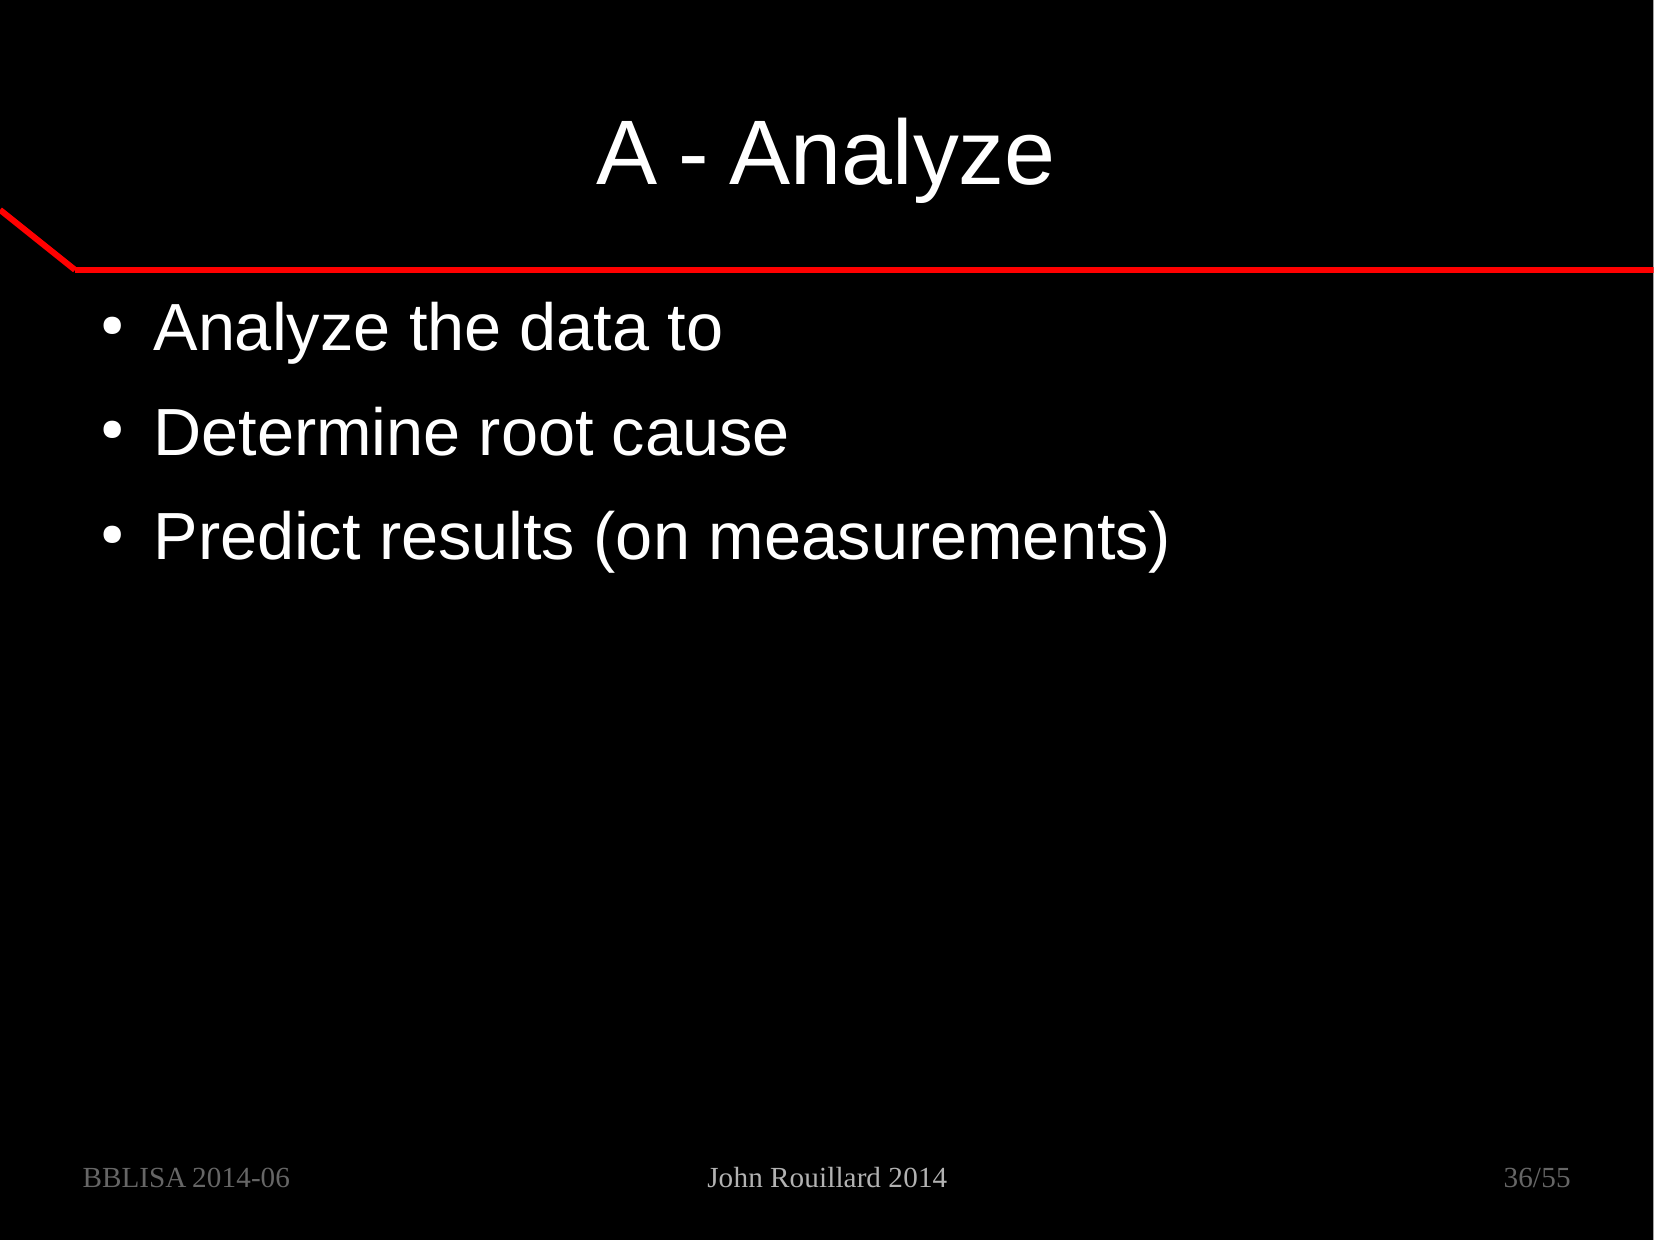

# A - Analyze
Analyze the data to
Determine root cause
Predict results (on measurements)
BBLISA 2014-06
John Rouillard 2014
36